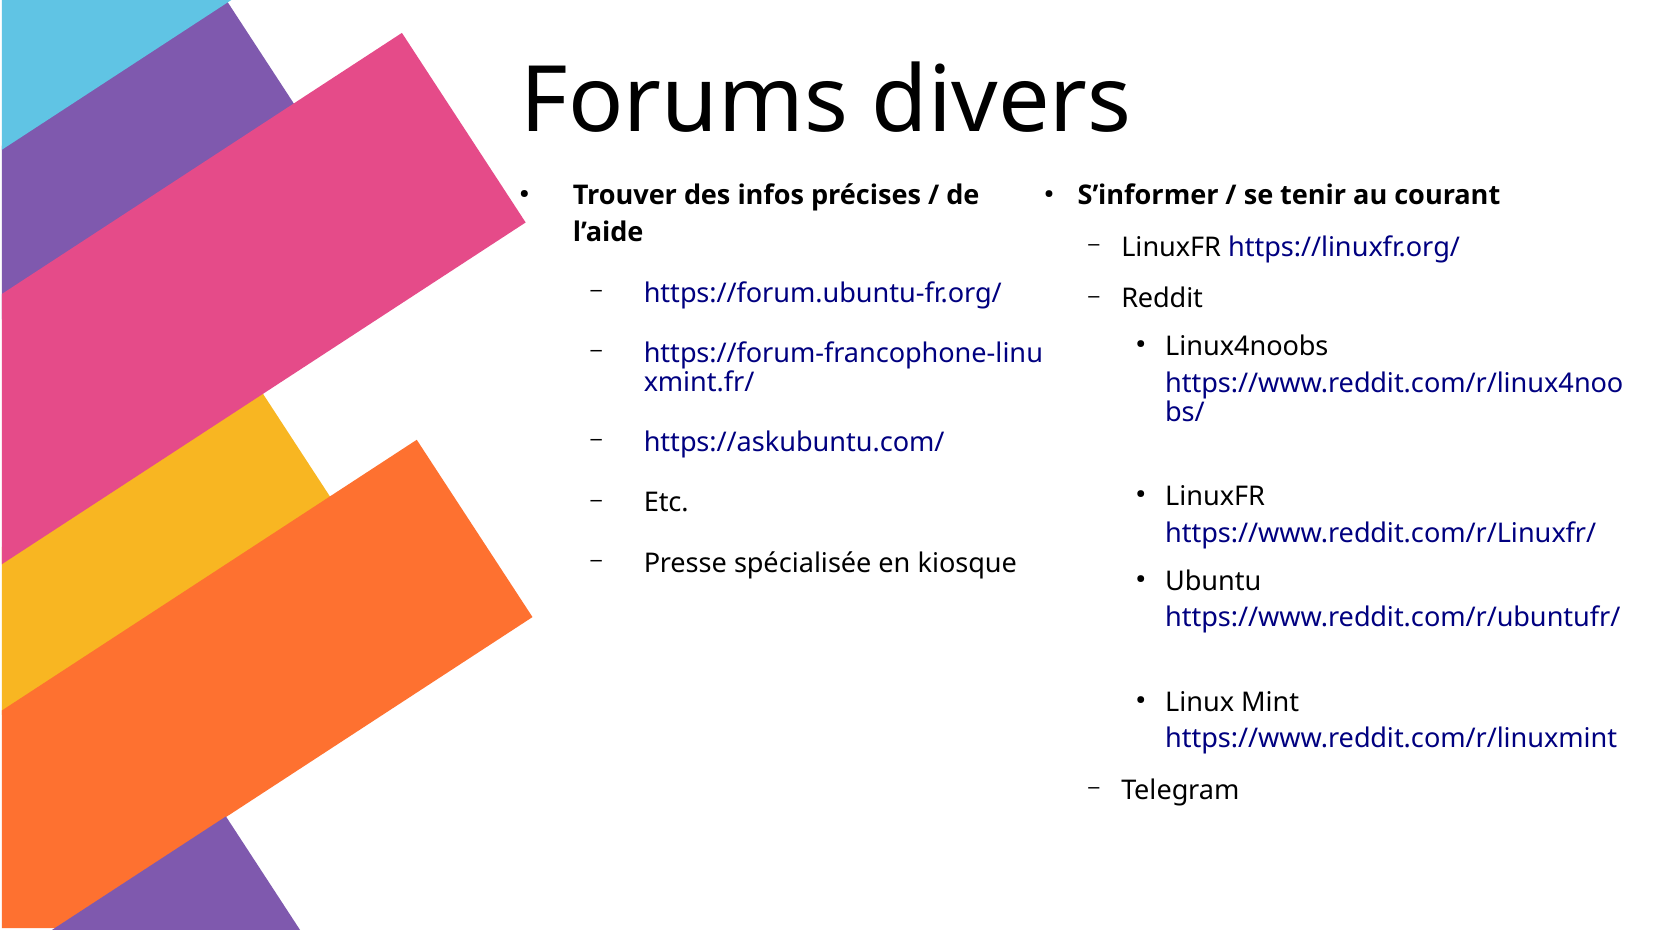

# Forums divers
Trouver des infos précises / de l’aide
https://forum.ubuntu-fr.org/
https://forum-francophone-linuxmint.fr/
https://askubuntu.com/
Etc.
Presse spécialisée en kiosque
S’informer / se tenir au courant
LinuxFR https://linuxfr.org/
Reddit
Linux4noobs https://www.reddit.com/r/linux4noobs/
LinuxFR https://www.reddit.com/r/Linuxfr/
Ubuntu https://www.reddit.com/r/ubuntufr/
Linux Mint https://www.reddit.com/r/linuxmint
Telegram